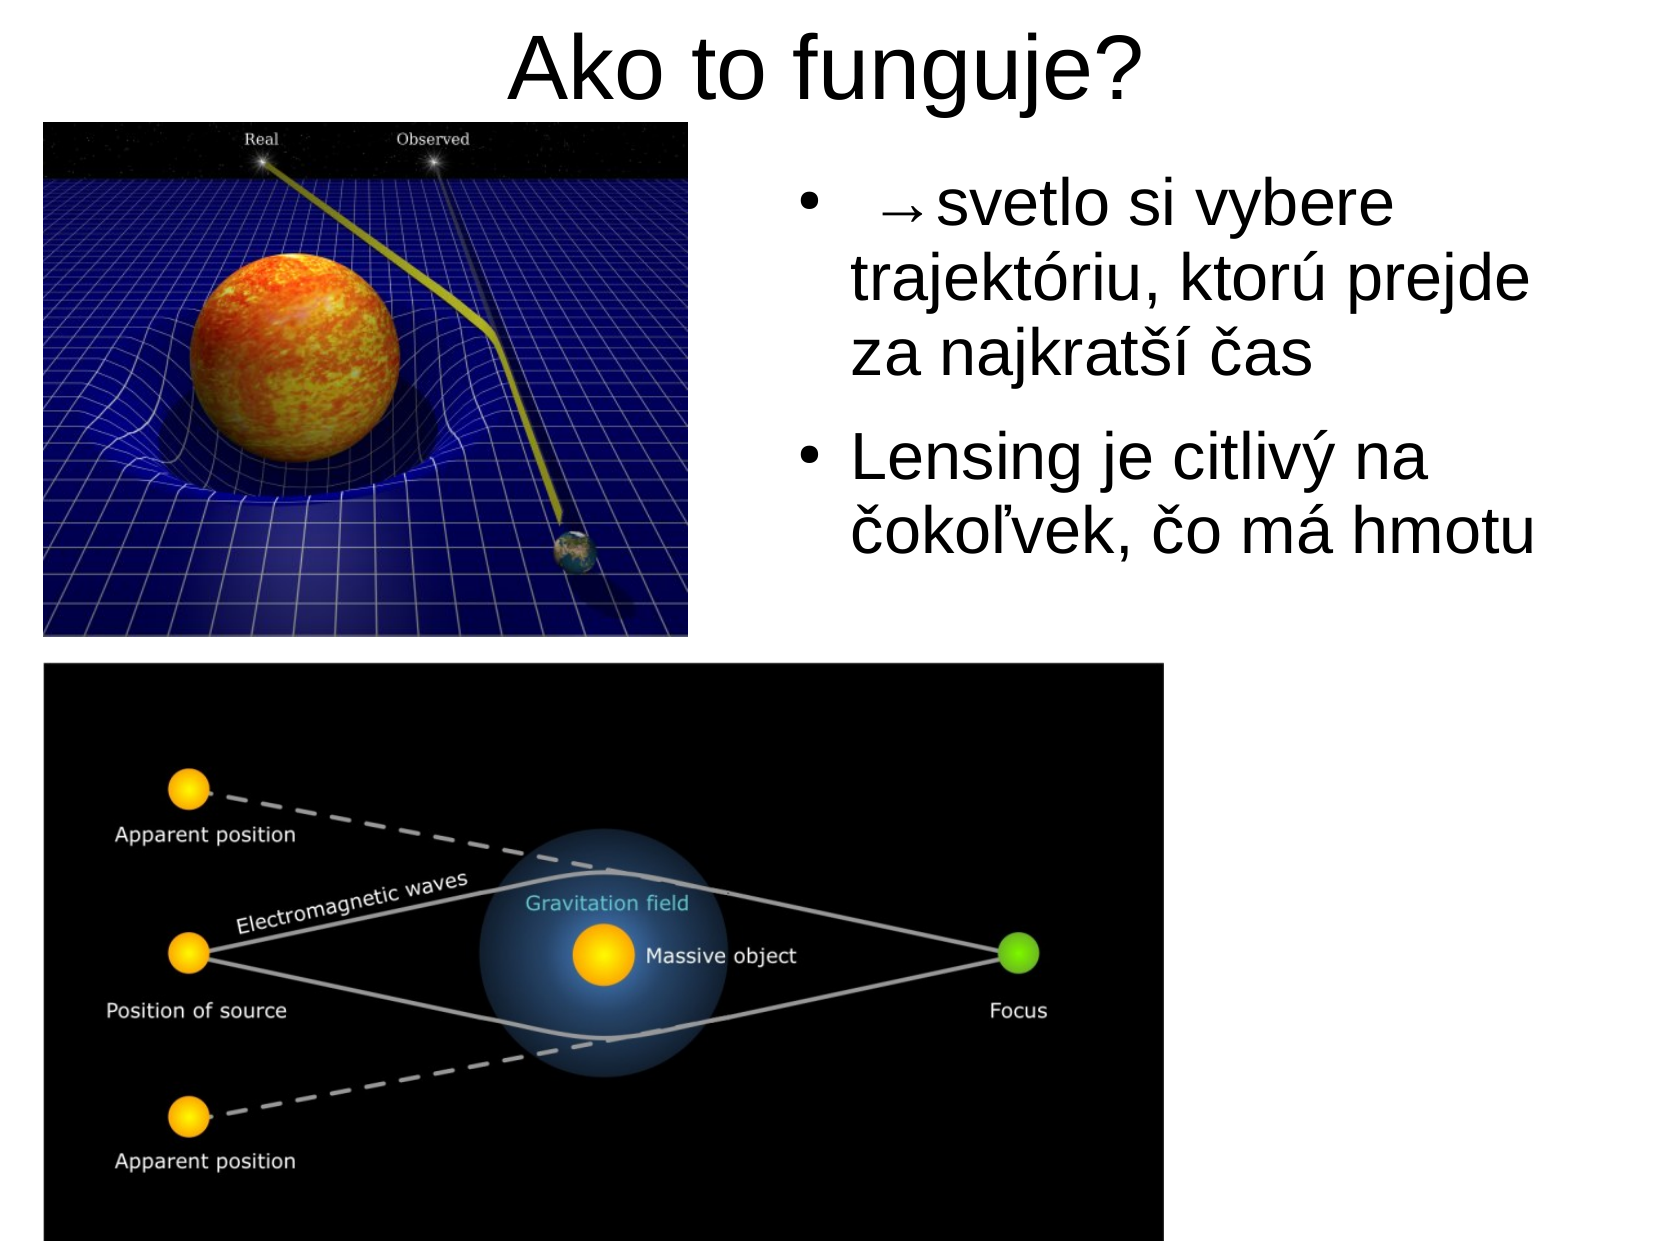

# Ako to funguje?
 →svetlo si vybere trajektóriu, ktorú prejde za najkratší čas
Lensing je citlivý na čokoľvek, čo má hmotu